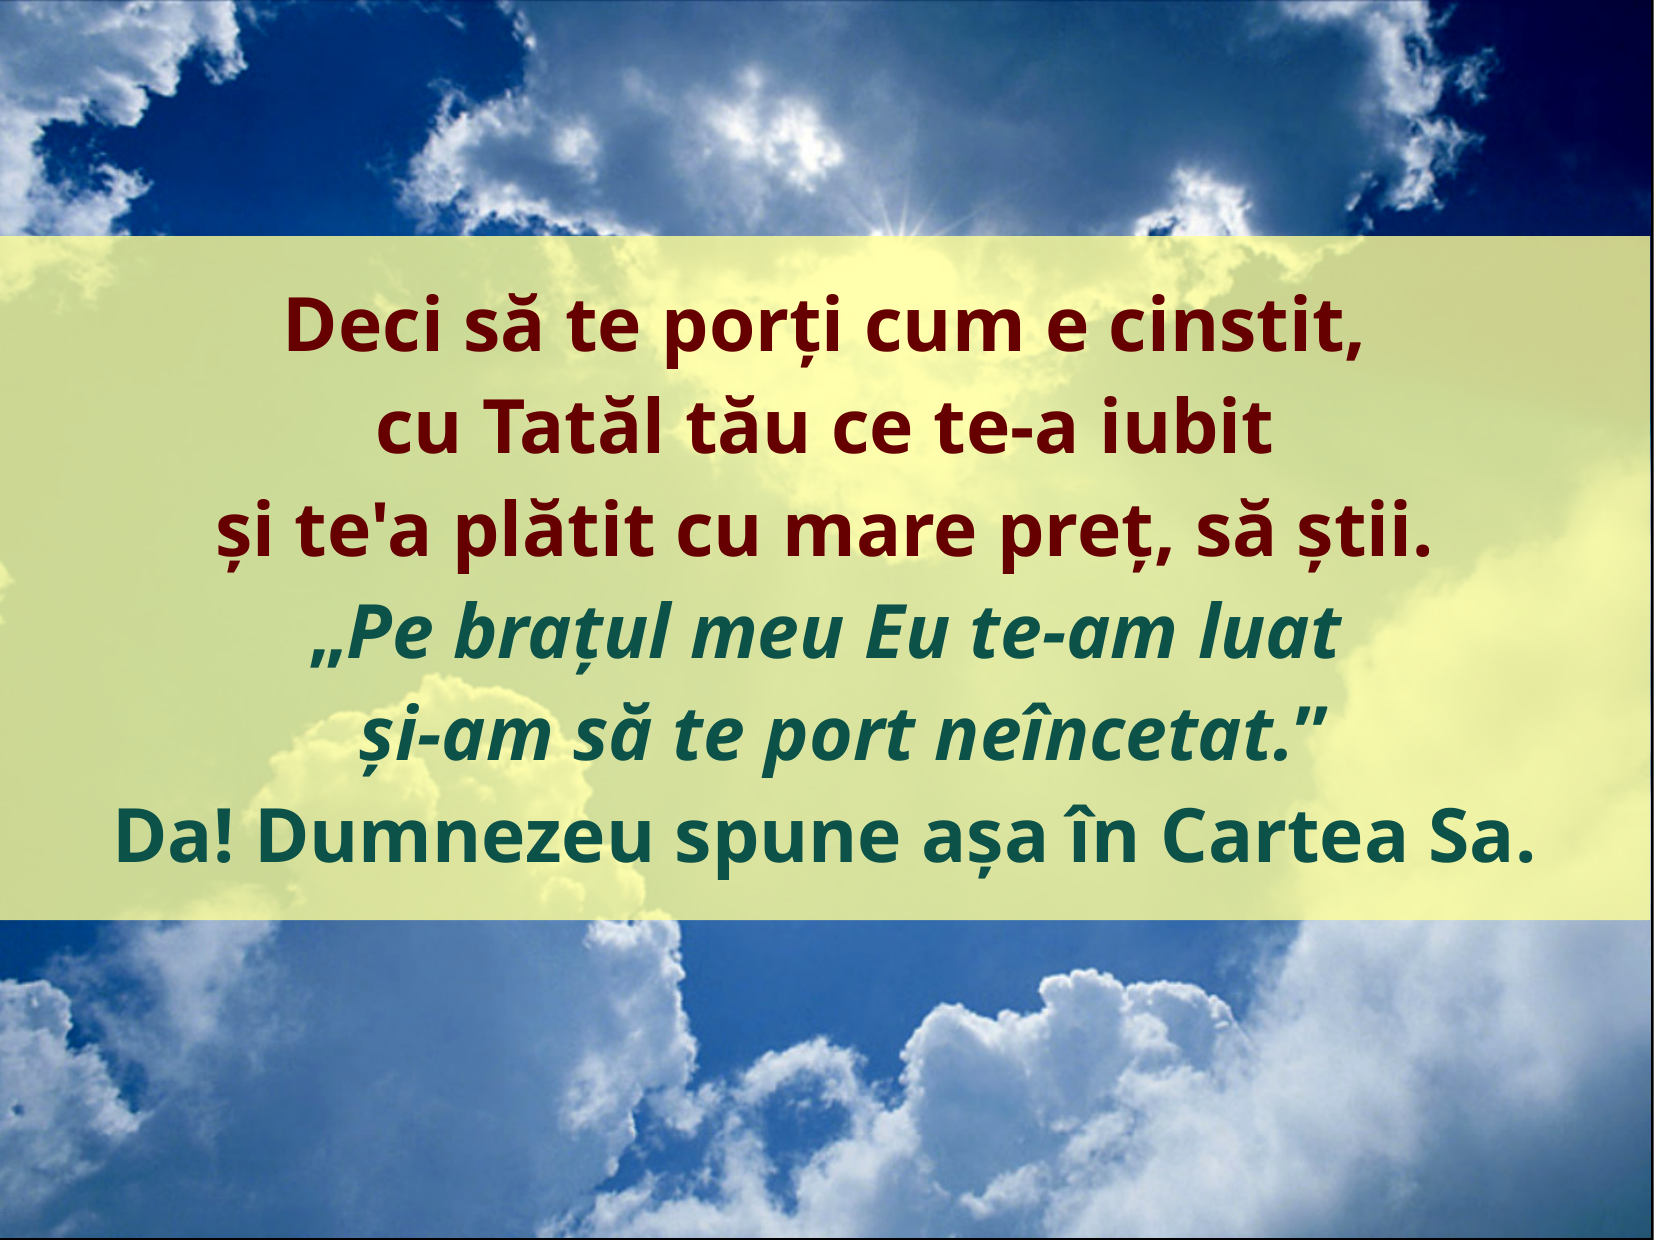

Deci să te porţi cum e cinstit,
cu Tatăl tău ce te-a iubit
şi te'a plătit cu mare preţ, să ştii.
„Pe braţul meu Eu te-am luat
 şi-am să te port neîncetat.”
Da! Dumnezeu spune aşa în Cartea Sa.